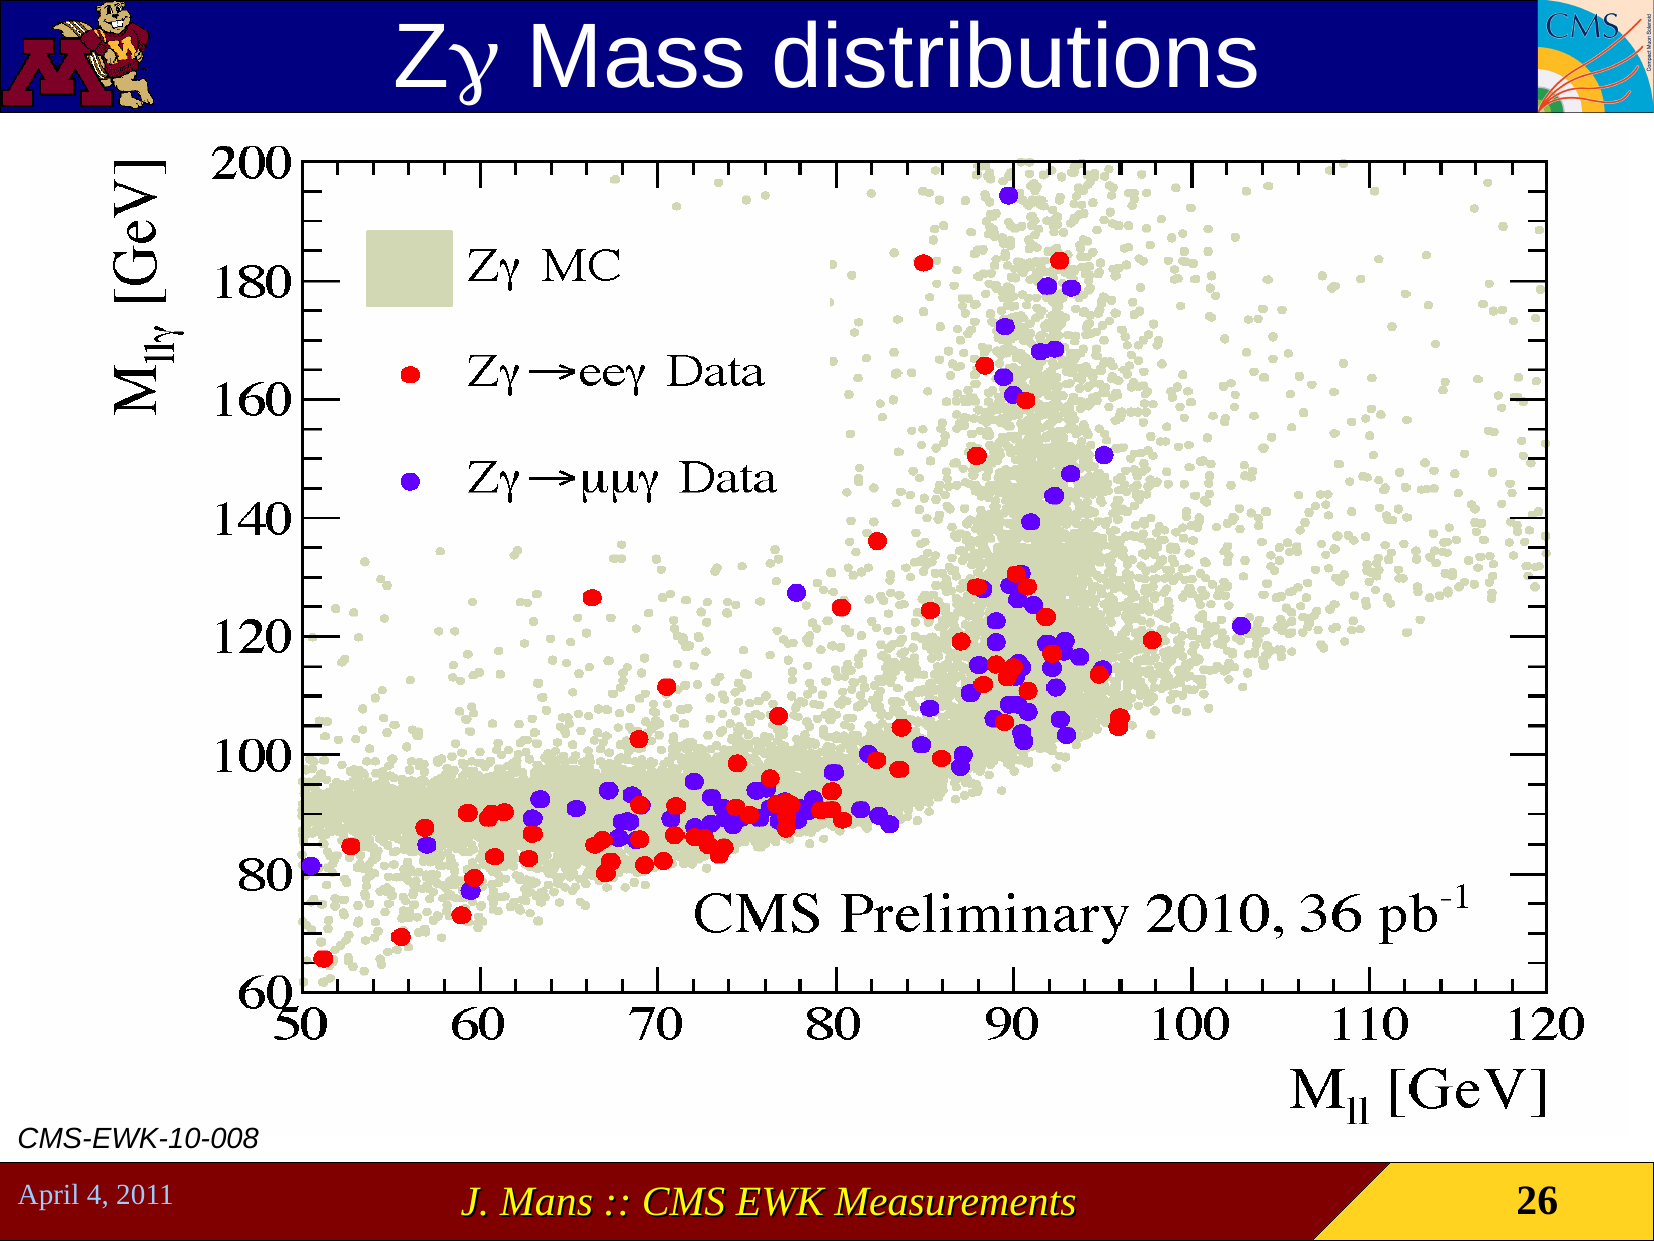

# Zγ Mass distributions
CMS-EWK-10-008
J. Mans :: CMS EWK Measurements
26
April 4, 2011